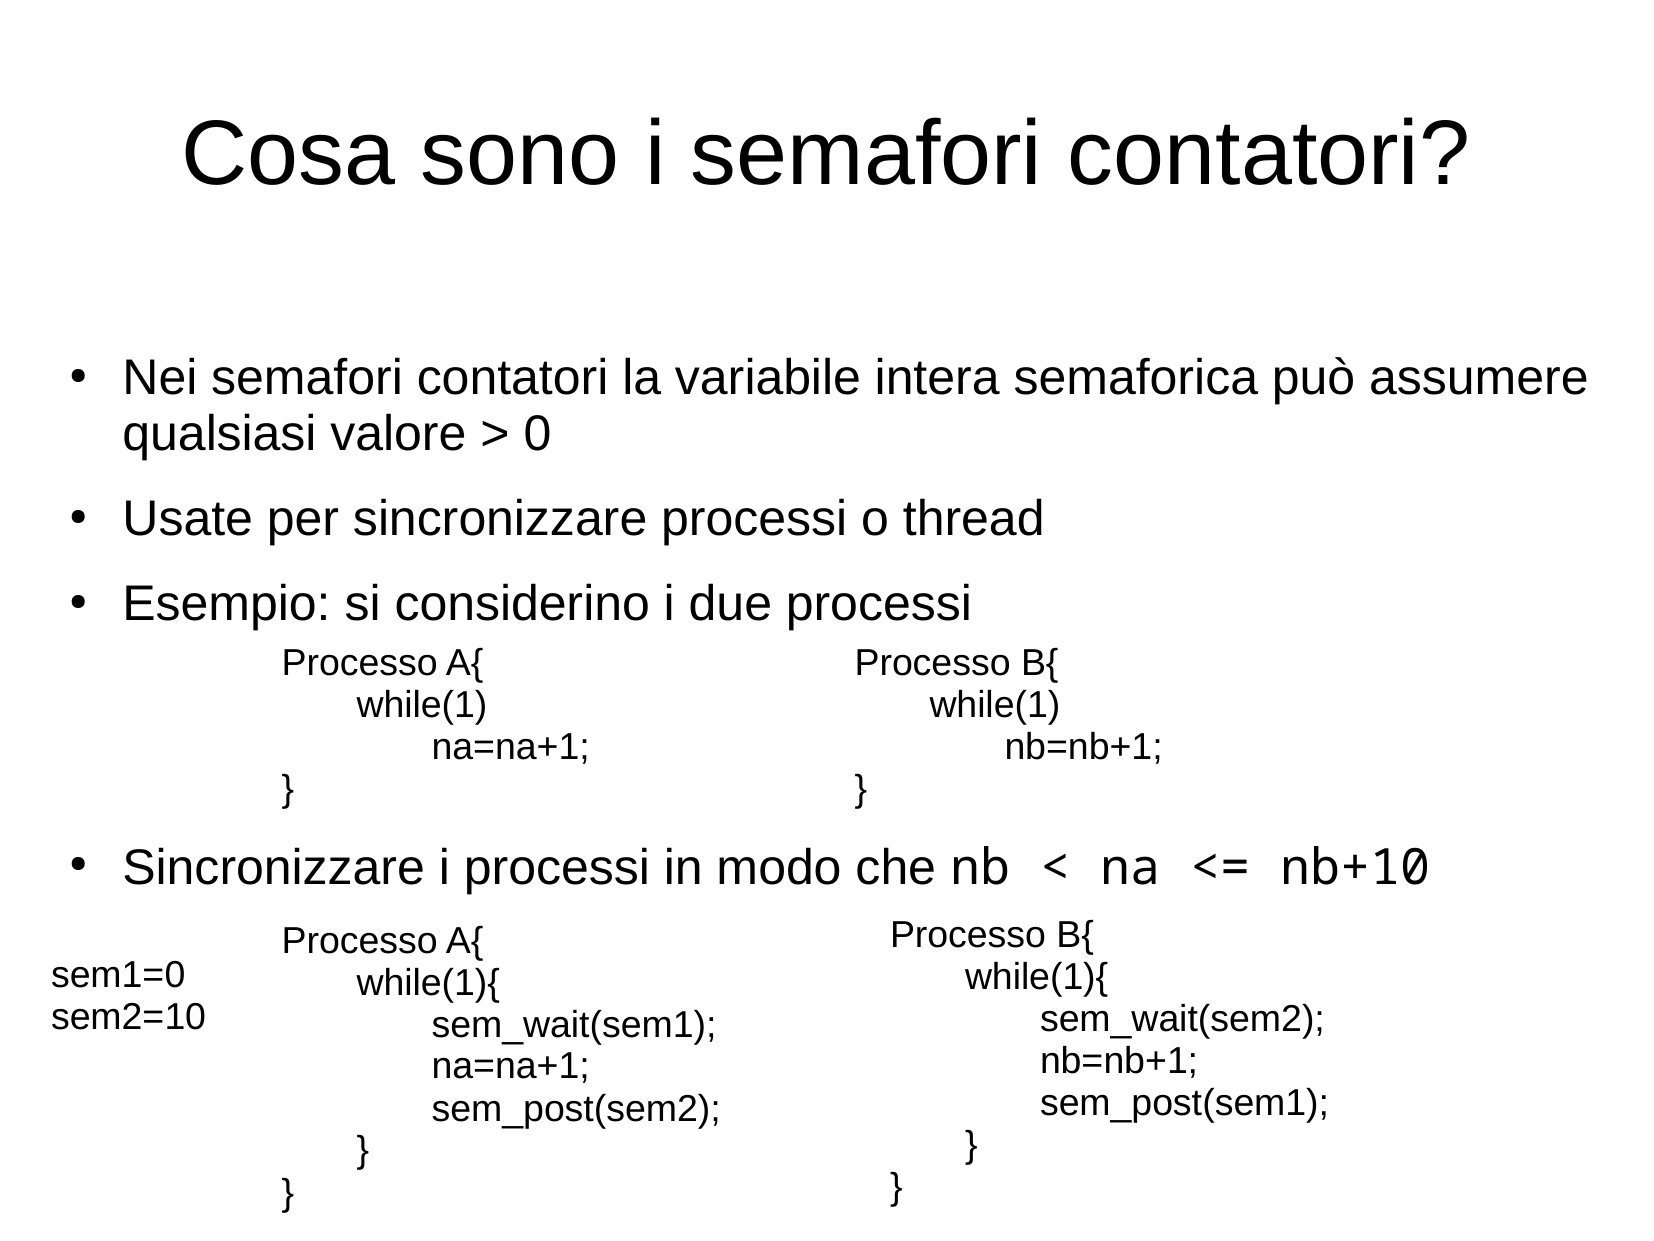

# Cosa sono i semafori contatori?
Nei semafori contatori la variabile intera semaforica può assumere qualsiasi valore > 0
Usate per sincronizzare processi o thread
Esempio: si considerino i due processi
Sincronizzare i processi in modo che nb < na <= nb+10
Processo A{
	while(1)
		na=na+1;
}
Processo B{
	while(1)
		nb=nb+1;
}
Processo B{
	while(1){
		sem_wait(sem2);
		nb=nb+1;
		sem_post(sem1);
	}
}
Processo A{
	while(1){
		sem_wait(sem1);
		na=na+1;
		sem_post(sem2);
	}
}
sem1=0
sem2=10